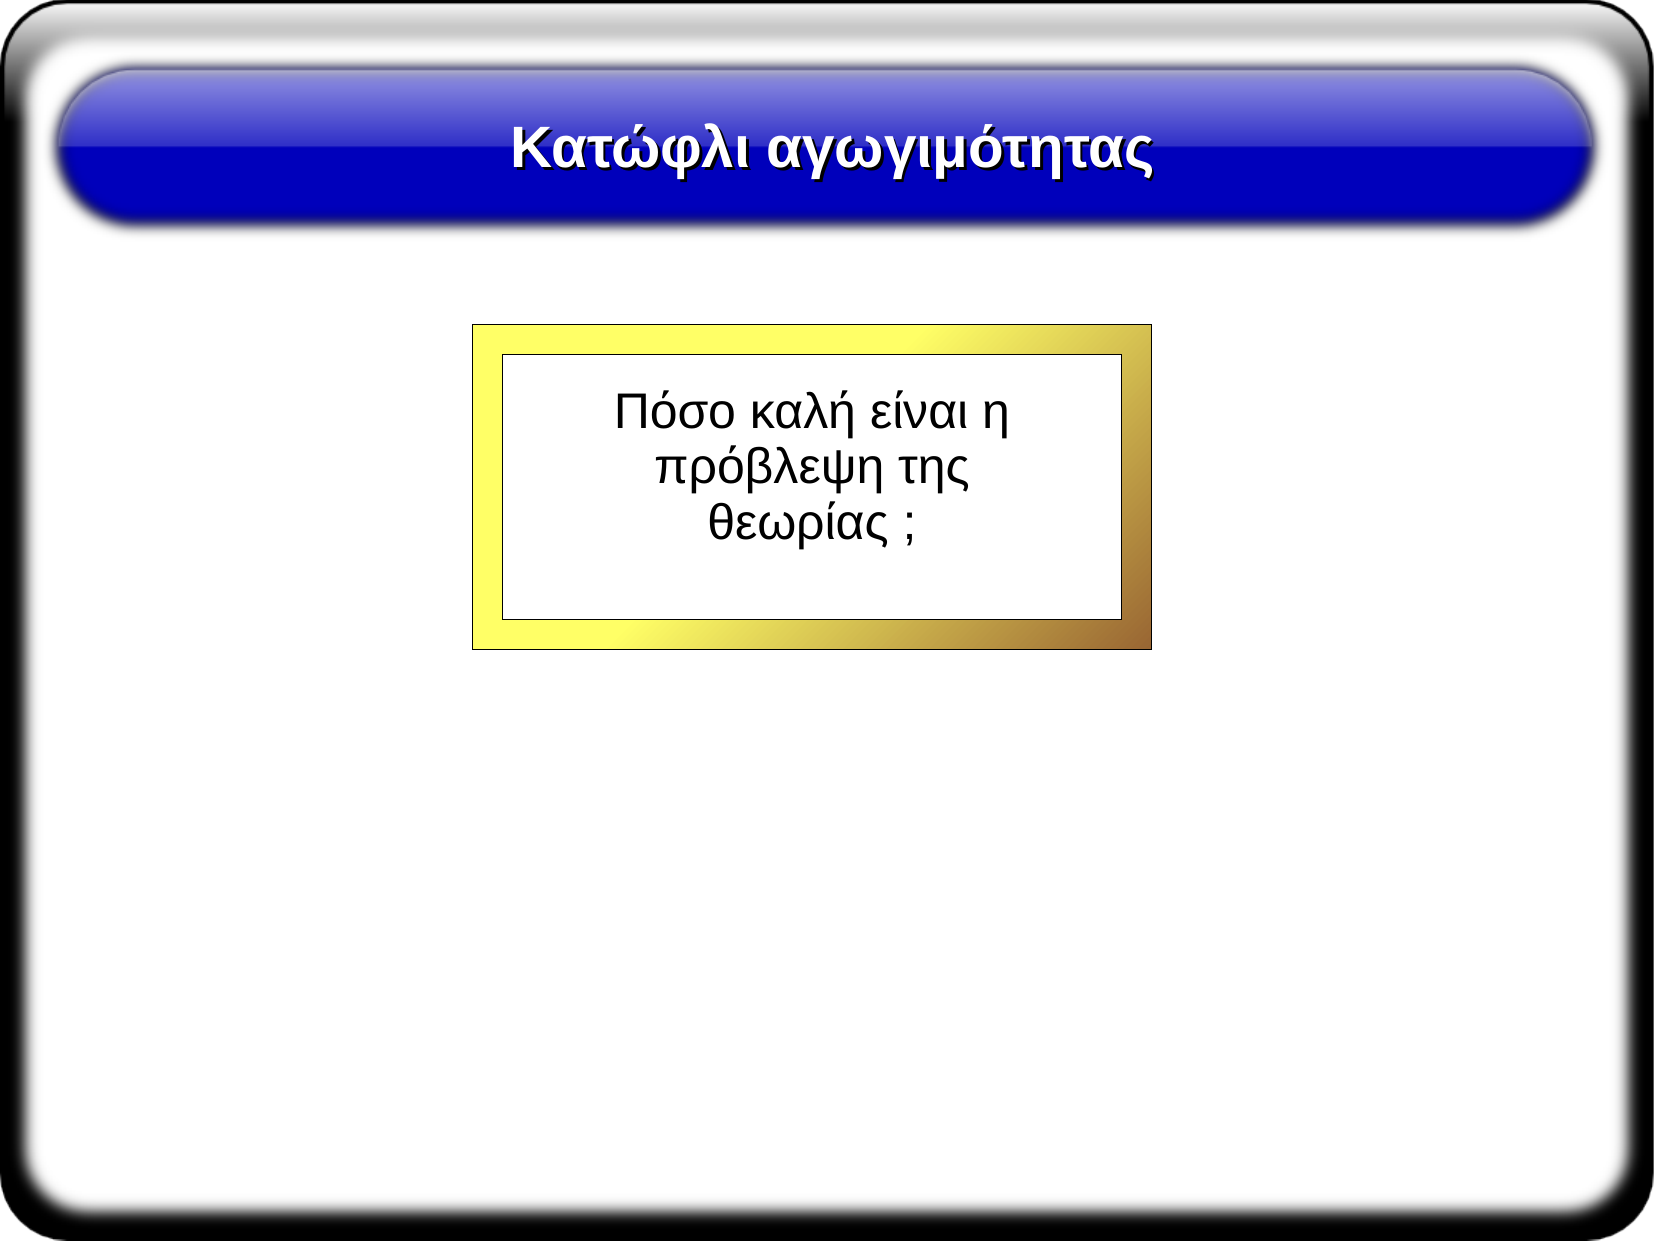

# Κατώφλι αγωγιμότητας
Πόσο καλή είναι η πρόβλεψη της θεωρίας ;